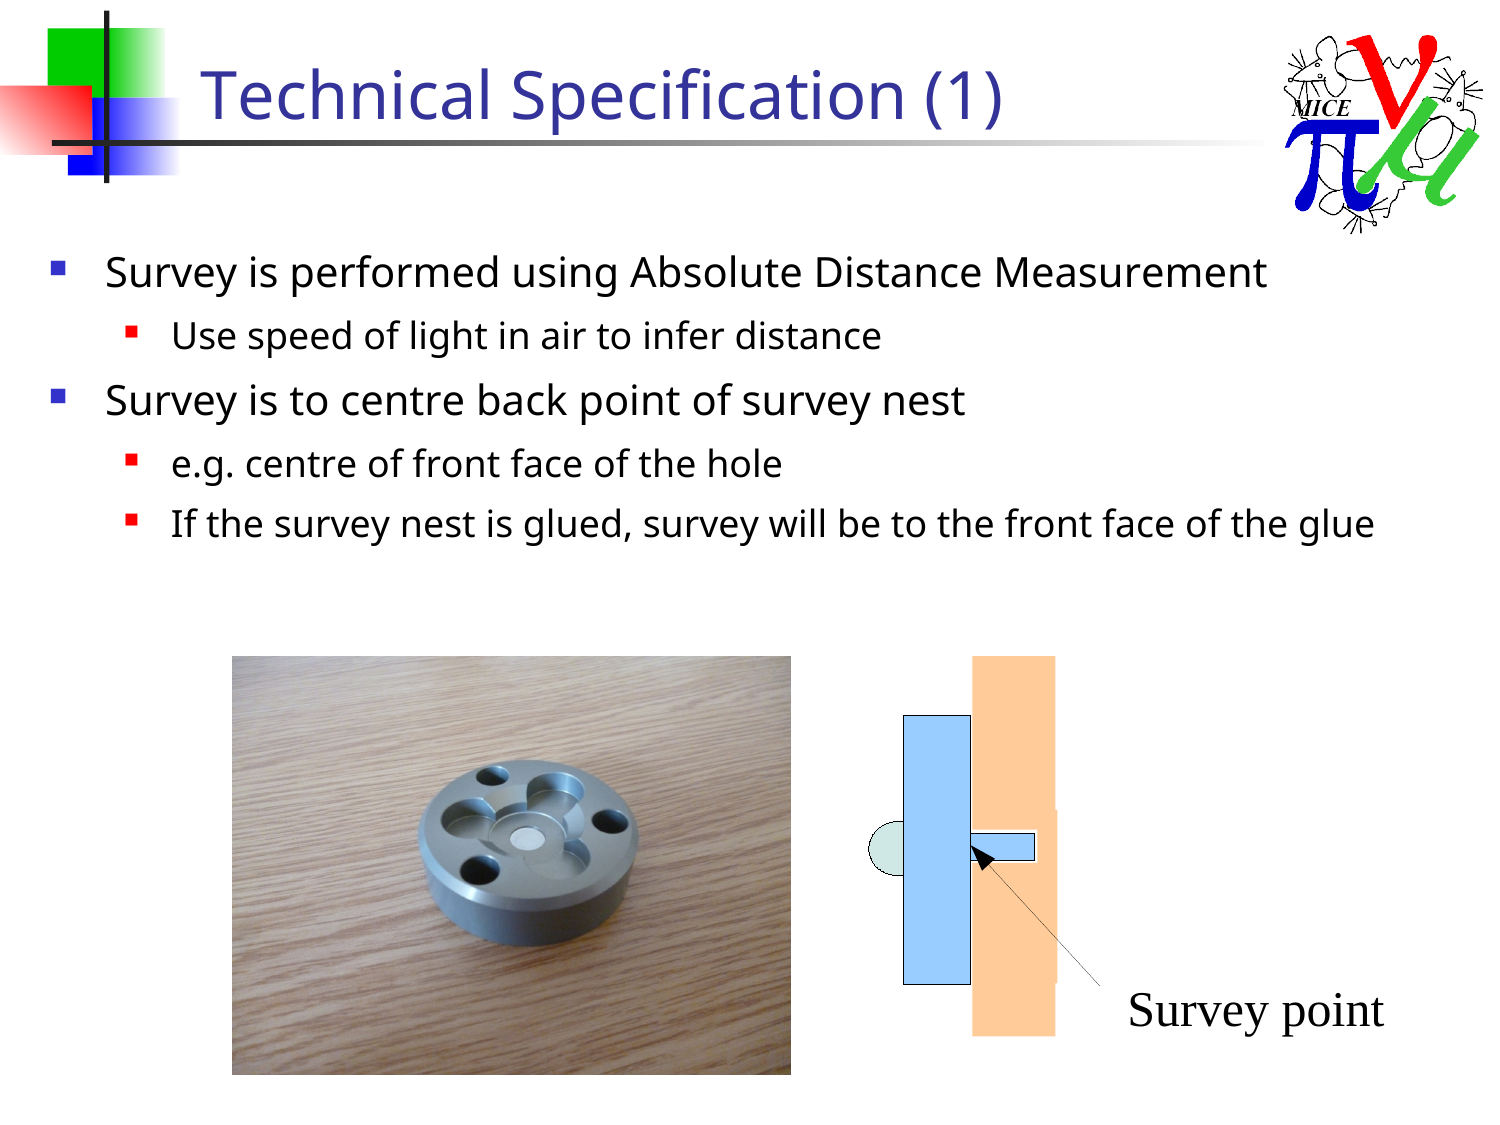

# Technical Specification (1)
Survey is performed using Absolute Distance Measurement
Use speed of light in air to infer distance
Survey is to centre back point of survey nest
e.g. centre of front face of the hole
If the survey nest is glued, survey will be to the front face of the glue
Survey point